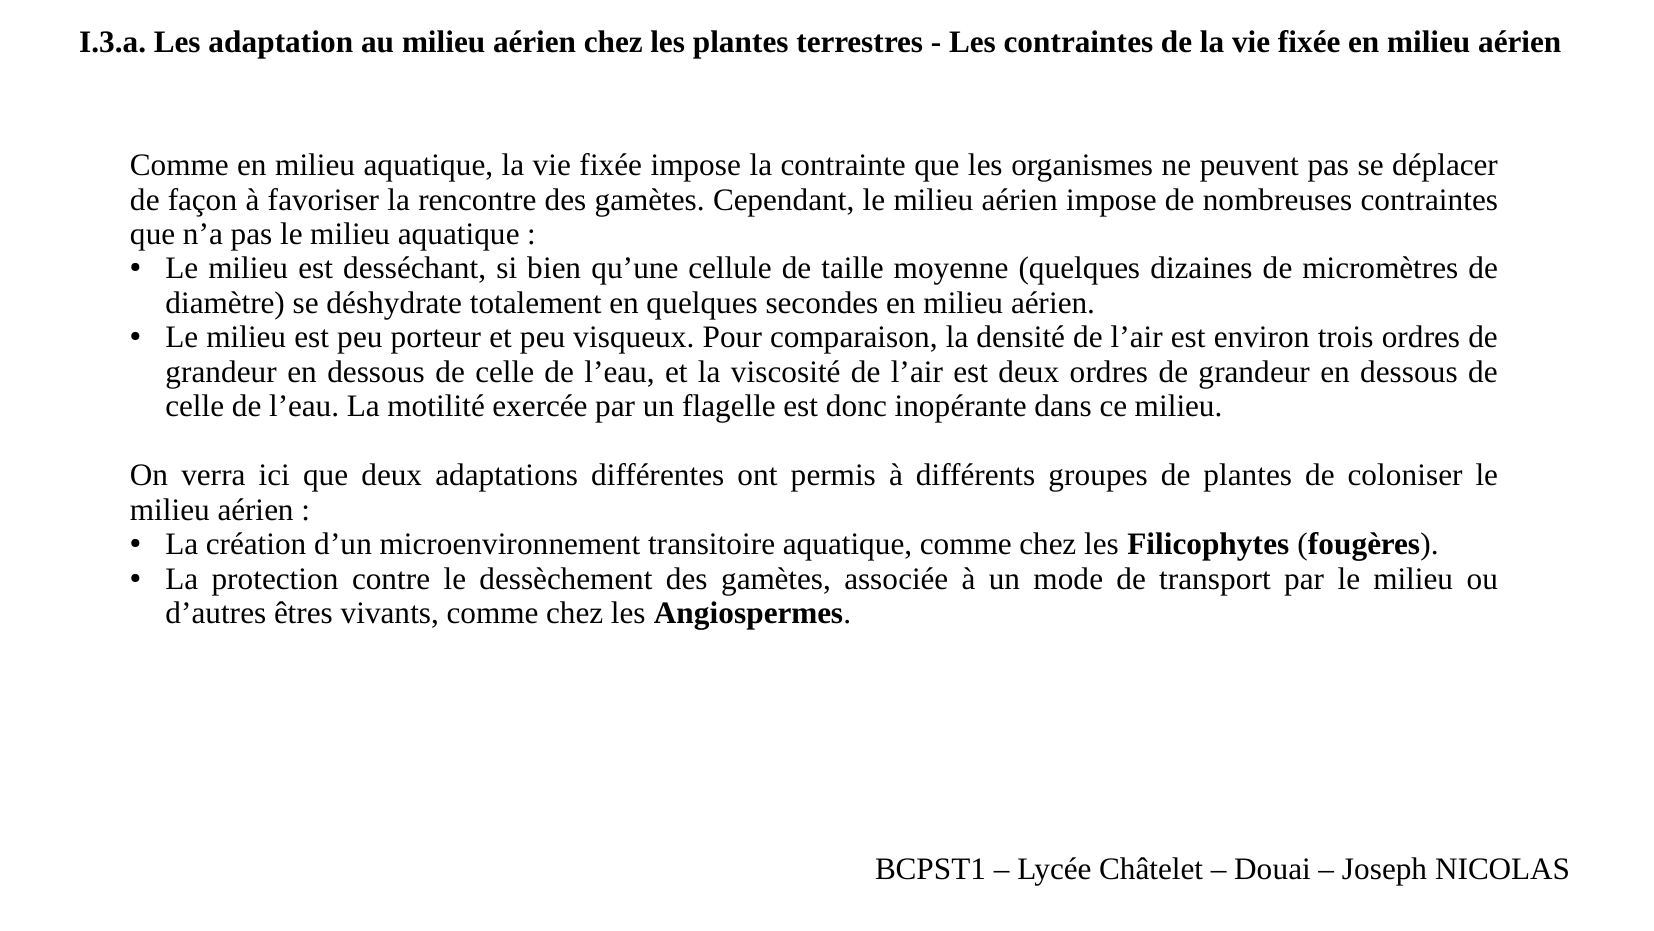

I.3.a. Les adaptation au milieu aérien chez les plantes terrestres - Les contraintes de la vie fixée en milieu aérien
Comme en milieu aquatique, la vie fixée impose la contrainte que les organismes ne peuvent pas se déplacer de façon à favoriser la rencontre des gamètes. Cependant, le milieu aérien impose de nombreuses contraintes que n’a pas le milieu aquatique :
Le milieu est desséchant, si bien qu’une cellule de taille moyenne (quelques dizaines de micromètres de diamètre) se déshydrate totalement en quelques secondes en milieu aérien.
Le milieu est peu porteur et peu visqueux. Pour comparaison, la densité de l’air est environ trois ordres de grandeur en dessous de celle de l’eau, et la viscosité de l’air est deux ordres de grandeur en dessous de celle de l’eau. La motilité exercée par un flagelle est donc inopérante dans ce milieu.
On verra ici que deux adaptations différentes ont permis à différents groupes de plantes de coloniser le milieu aérien :
La création d’un microenvironnement transitoire aquatique, comme chez les Filicophytes (fougères).
La protection contre le dessèchement des gamètes, associée à un mode de transport par le milieu ou d’autres êtres vivants, comme chez les Angiospermes.
BCPST1 – Lycée Châtelet – Douai – Joseph NICOLAS